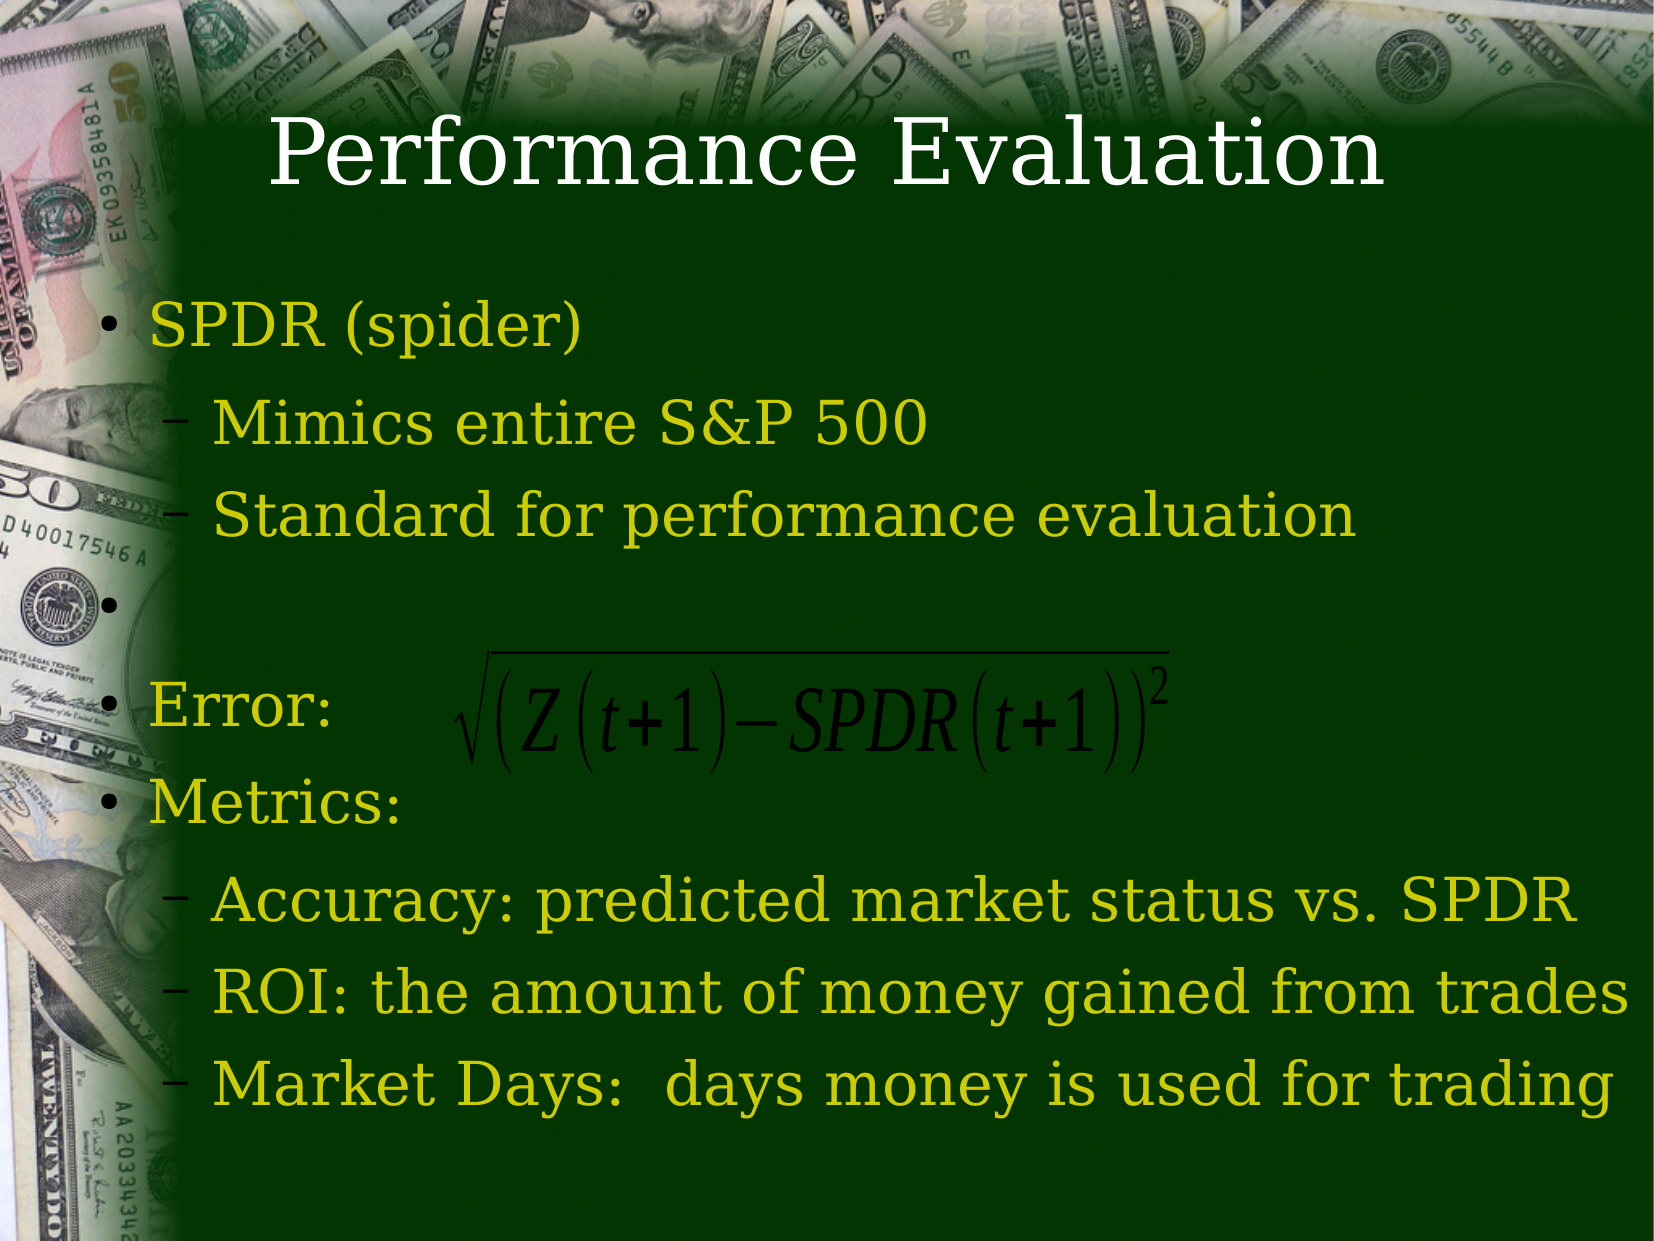

# Performance Evaluation
SPDR (spider)
Mimics entire S&P 500
Standard for performance evaluation
Error:
Metrics:
Accuracy: predicted market status vs. SPDR
ROI: the amount of money gained from trades
Market Days: days money is used for trading